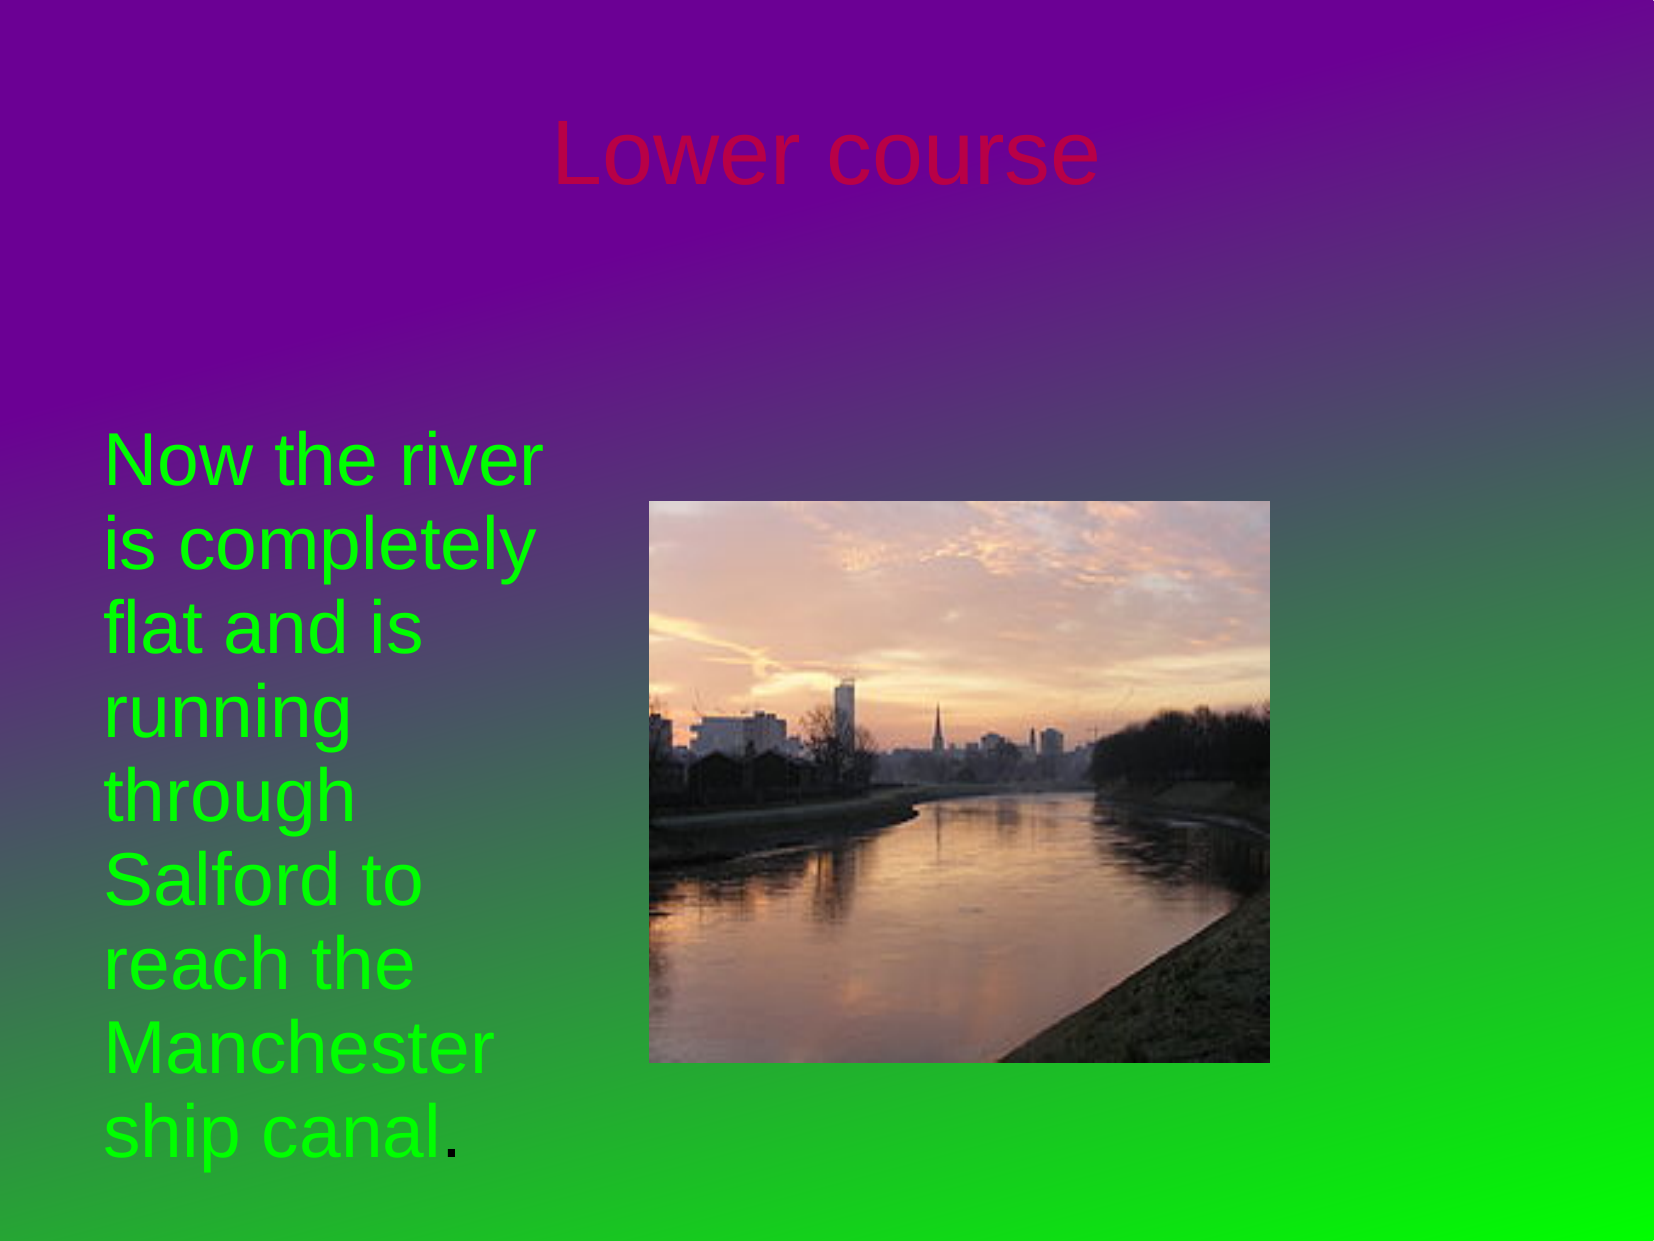

# Lower course
Now the river is completely flat and is running through Salford to reach the Manchester ship canal.